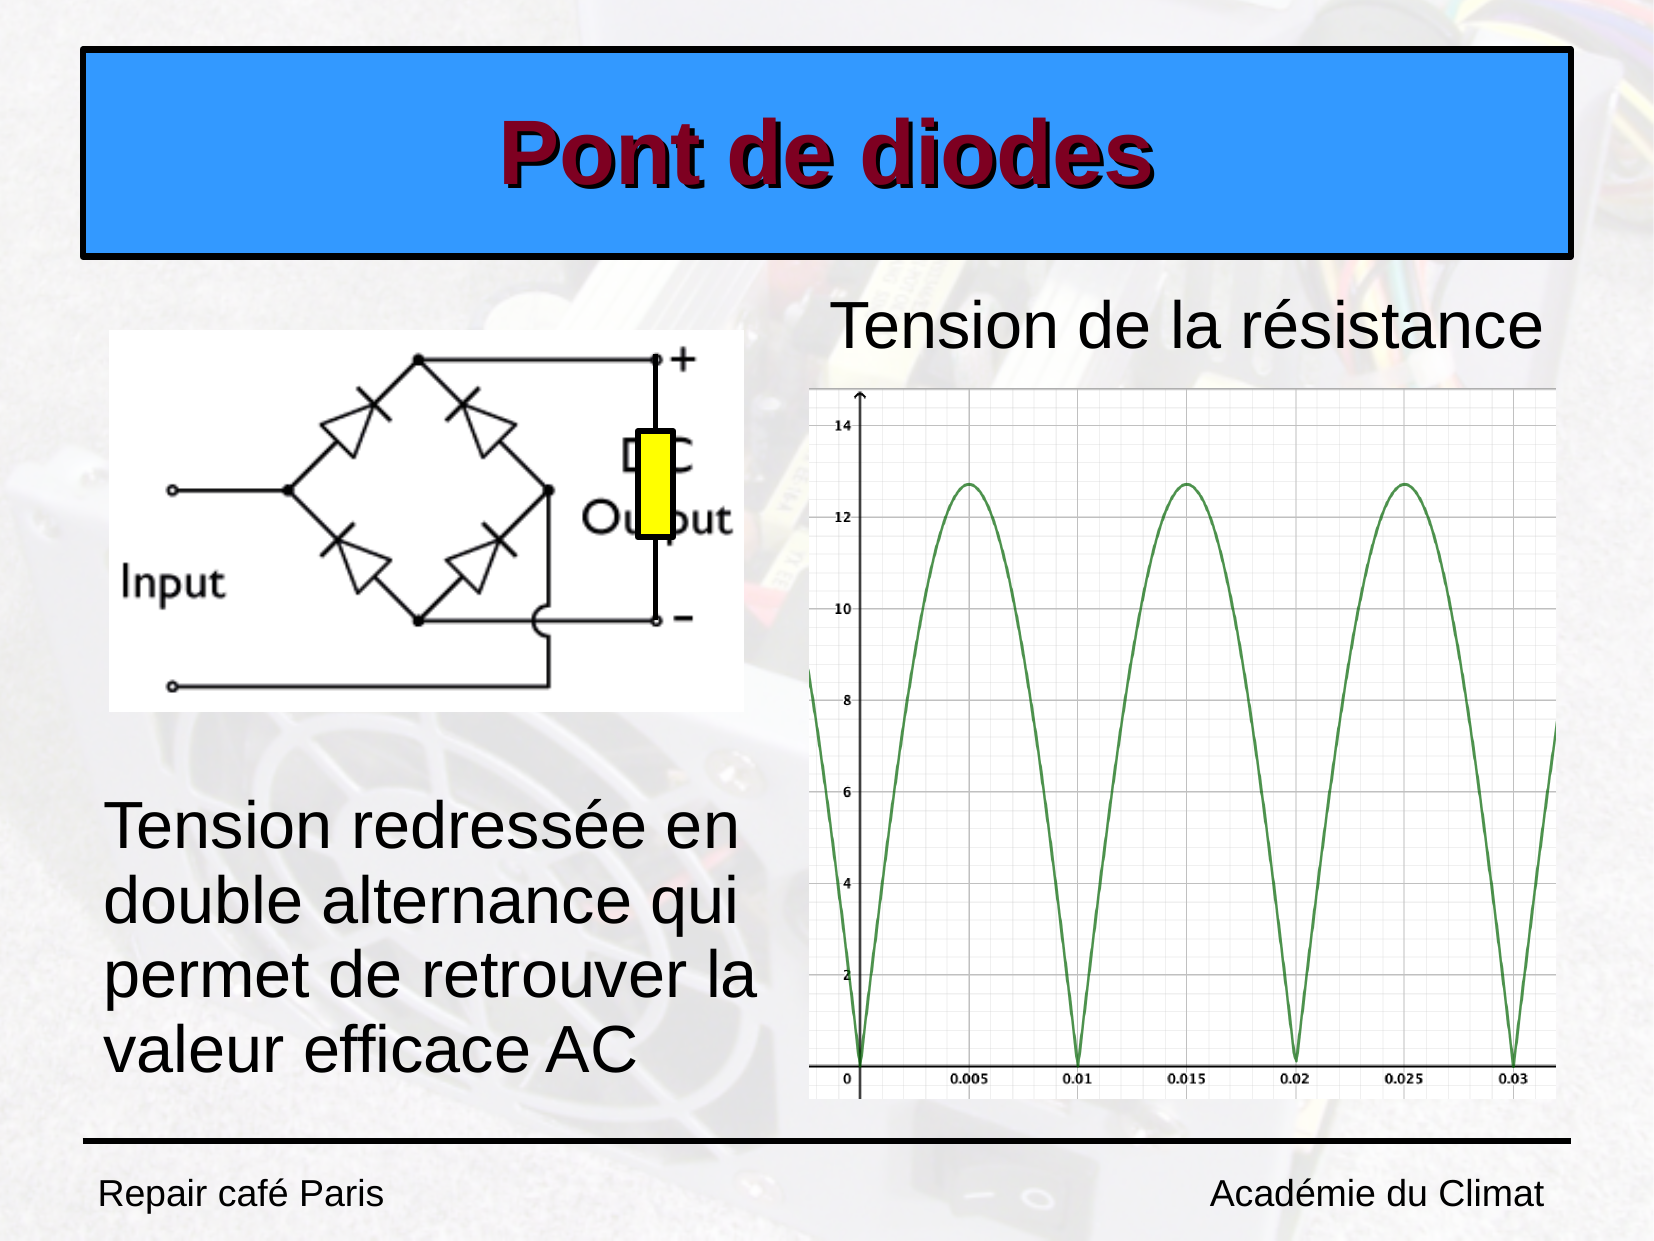

# Pont de diodes
Tension de la résistance
Tension redressée en
double alternance qui
permet de retrouver la
valeur efficace AC
Repair café Paris	Académie du Climat